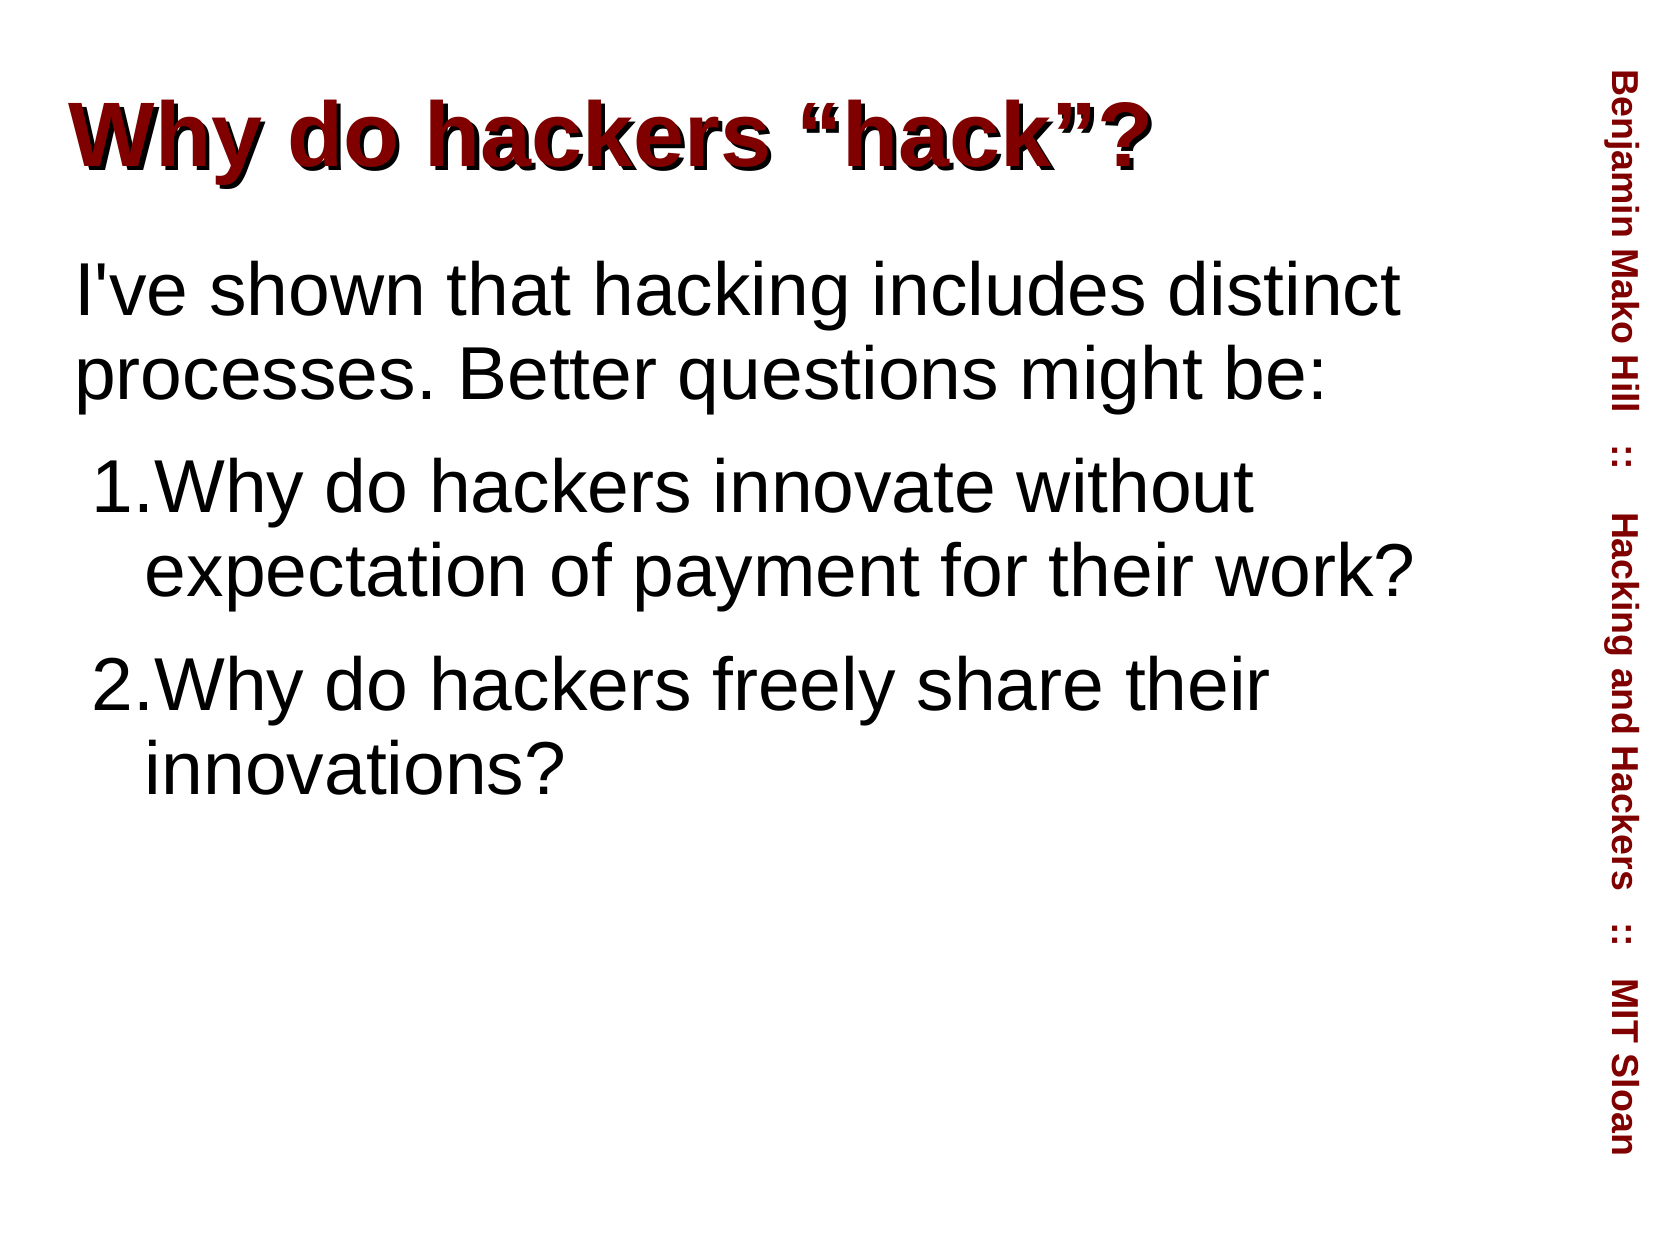

# Why do hackers “hack”?
I've shown that hacking includes distinct processes. Better questions might be:
Why do hackers innovate without expectation of payment for their work?
Why do hackers freely share their innovations?